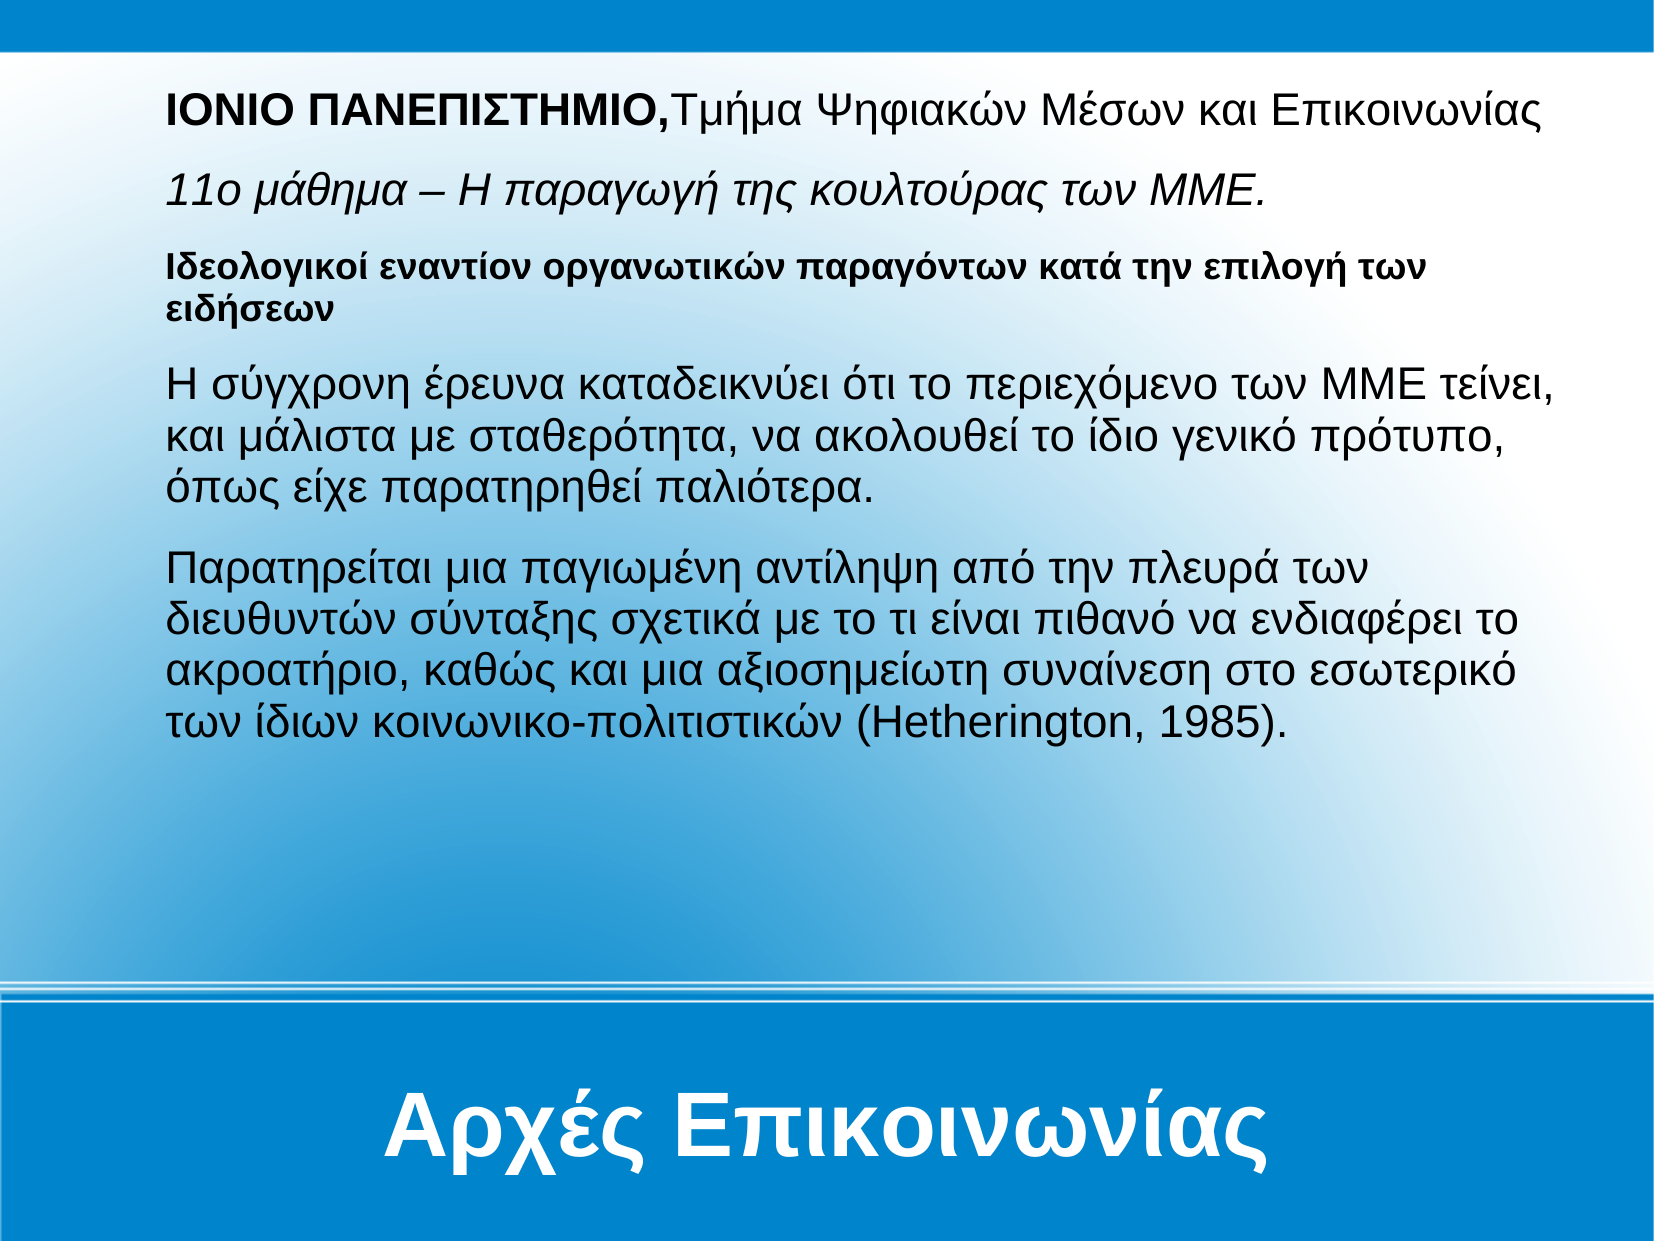

ΙΟΝΙΟ ΠΑΝΕΠΙΣΤΗΜΙΟ,Τμήμα Ψηφιακών Μέσων και Επικοινωνίας
11ο μάθημα – Η παραγωγή της κουλτούρας των ΜΜΕ.
Ιδεολογικοί εναντίον οργανωτικών παραγόντων κατά την επιλογή των ειδήσεων
Η σύγχρονη έρευνα καταδεικνύει ότι το περιεχόμενο των ΜΜΕ τείνει, και μάλιστα με σταθερότητα, να ακολουθεί το ίδιο γενικό πρότυπο, όπως είχε παρατηρηθεί παλιότερα.
Παρατηρείται μια παγιωμένη αντίληψη από την πλευρά των διευθυντών σύνταξης σχετικά με το τι είναι πιθανό να ενδιαφέρει το ακροατήριο, καθώς και μια αξιοσημείωτη συναίνεση στο εσωτερικό των ίδιων κοινωνικο-πολιτιστικών (Hetherington, 1985).
# Αρχές Επικοινωνίας